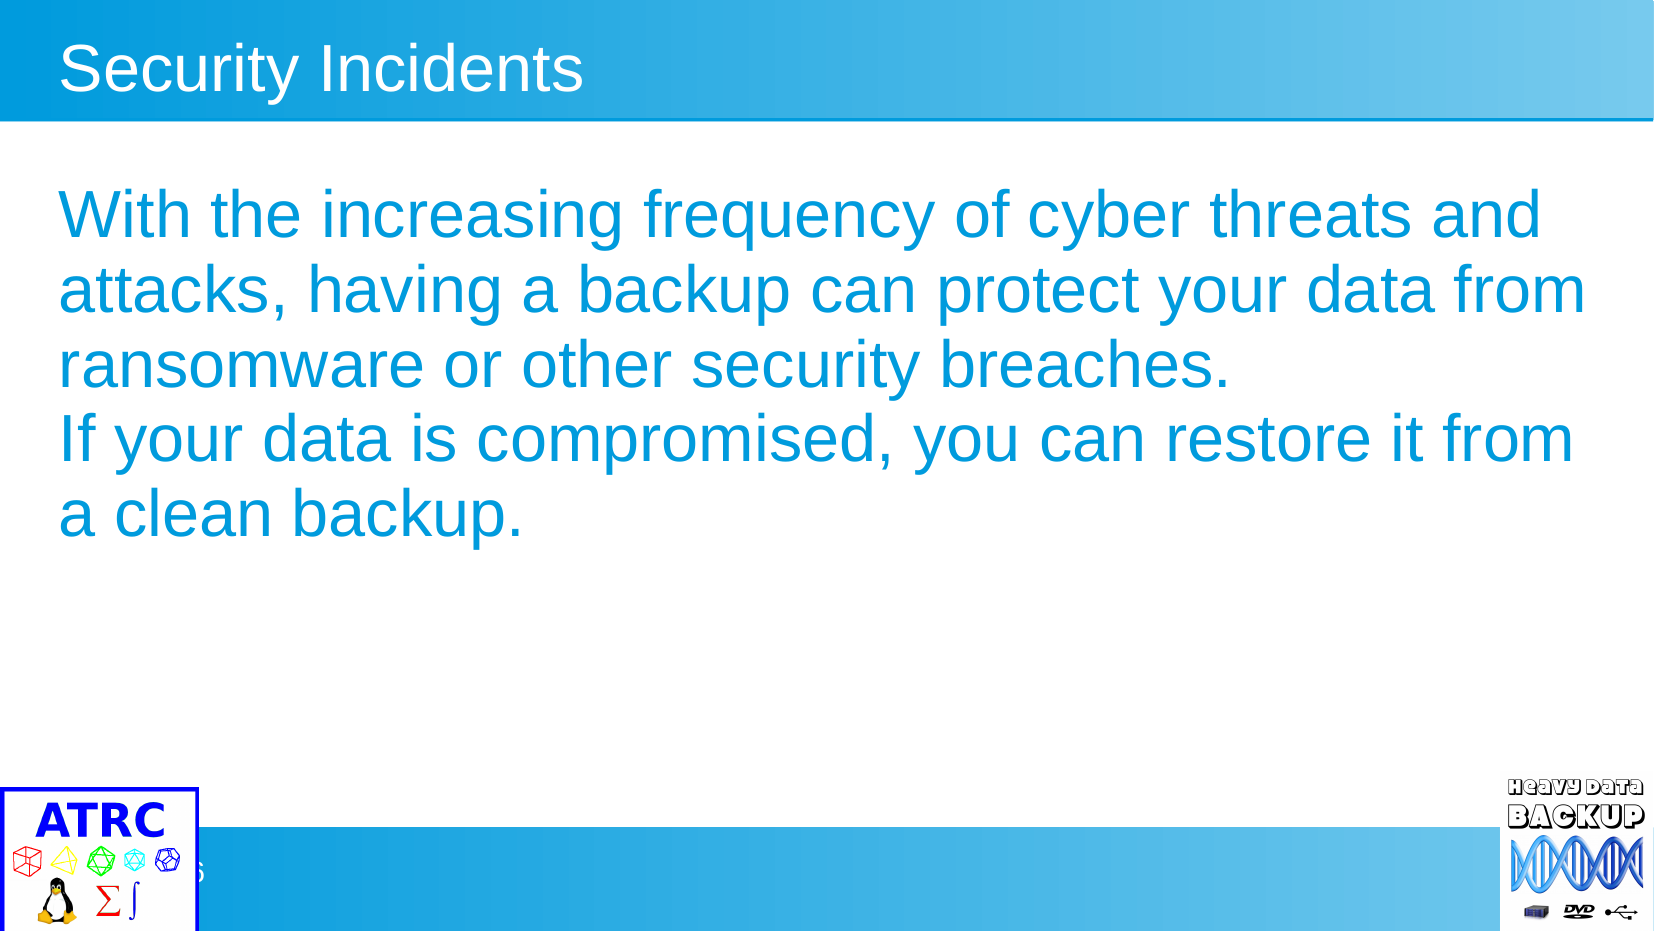

# Security Incidents
With the increasing frequency of cyber threats and attacks, having a backup can protect your data from ransomware or other security breaches.
If your data is compromised, you can restore it from a clean backup.
9